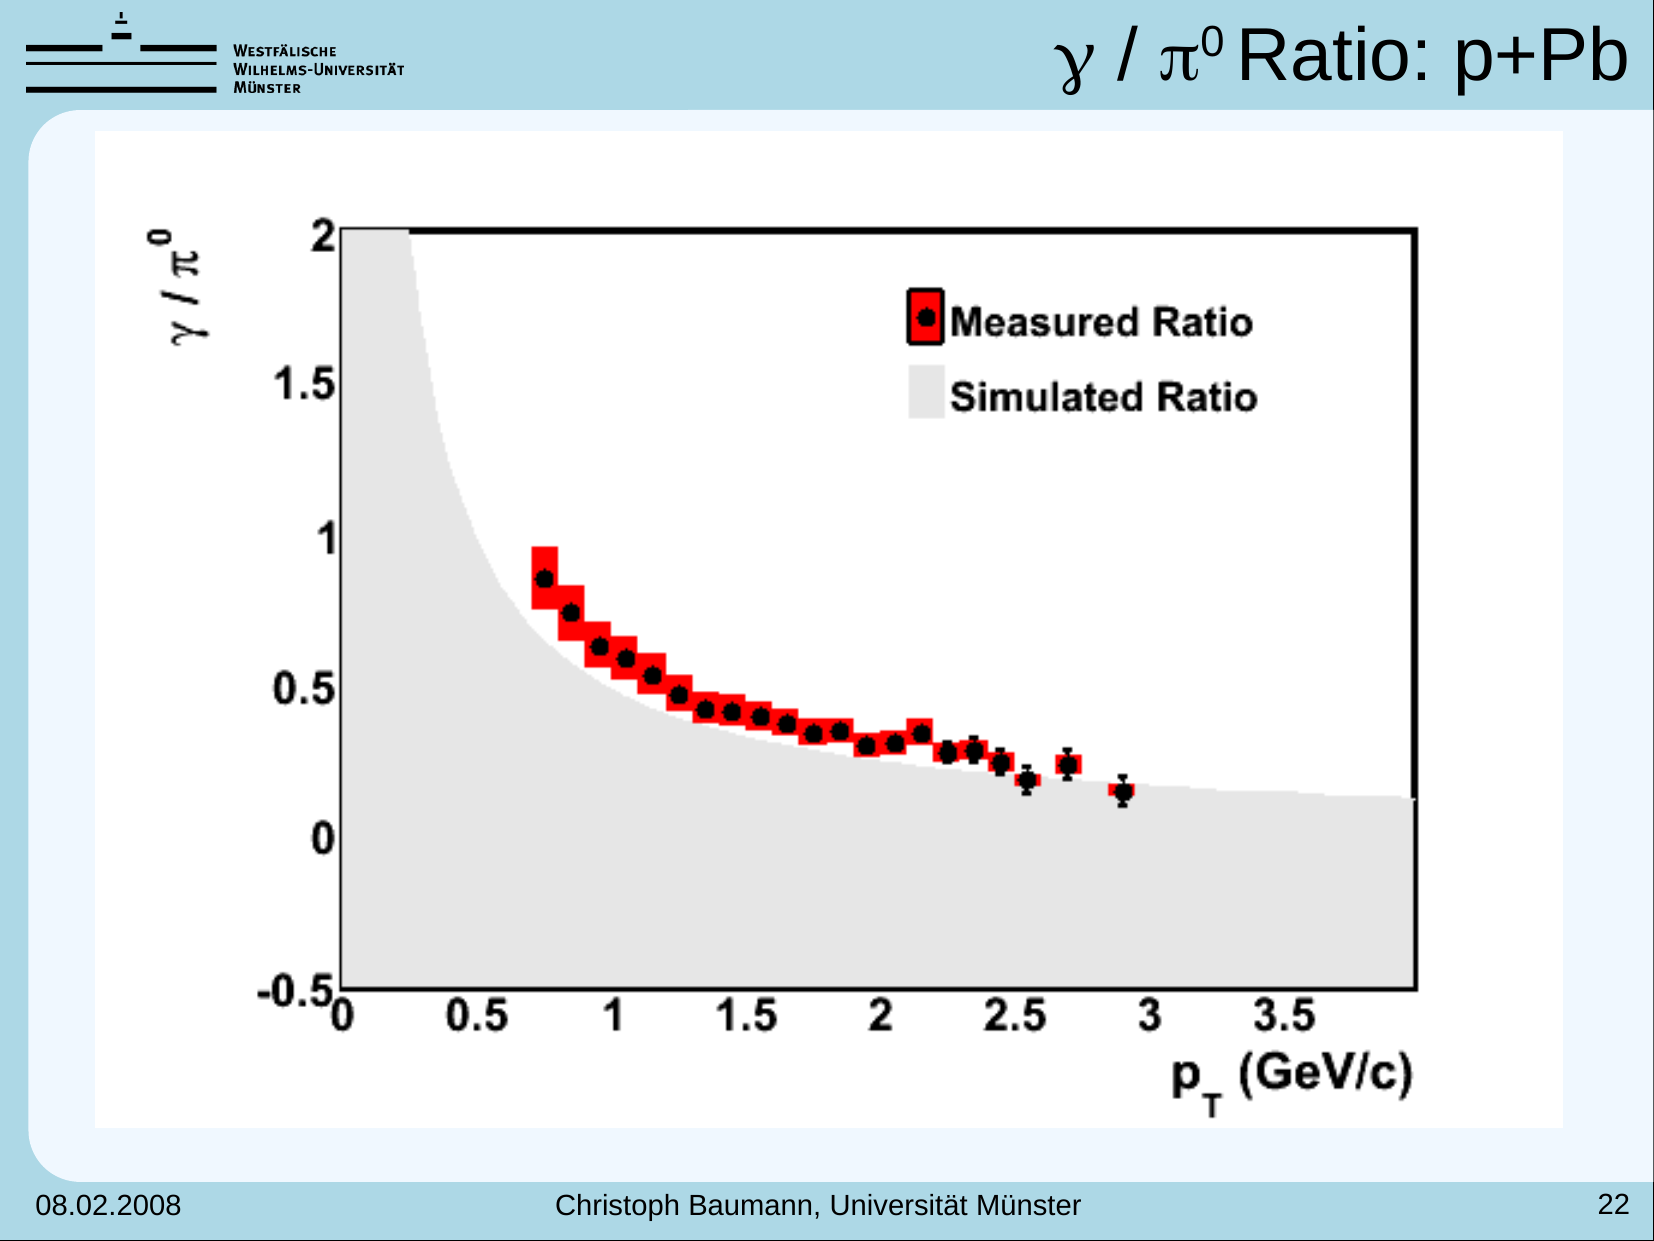

# g / p0 Ratio: p+Pb
22
08.02.2008
Christoph Baumann, Universität Münster